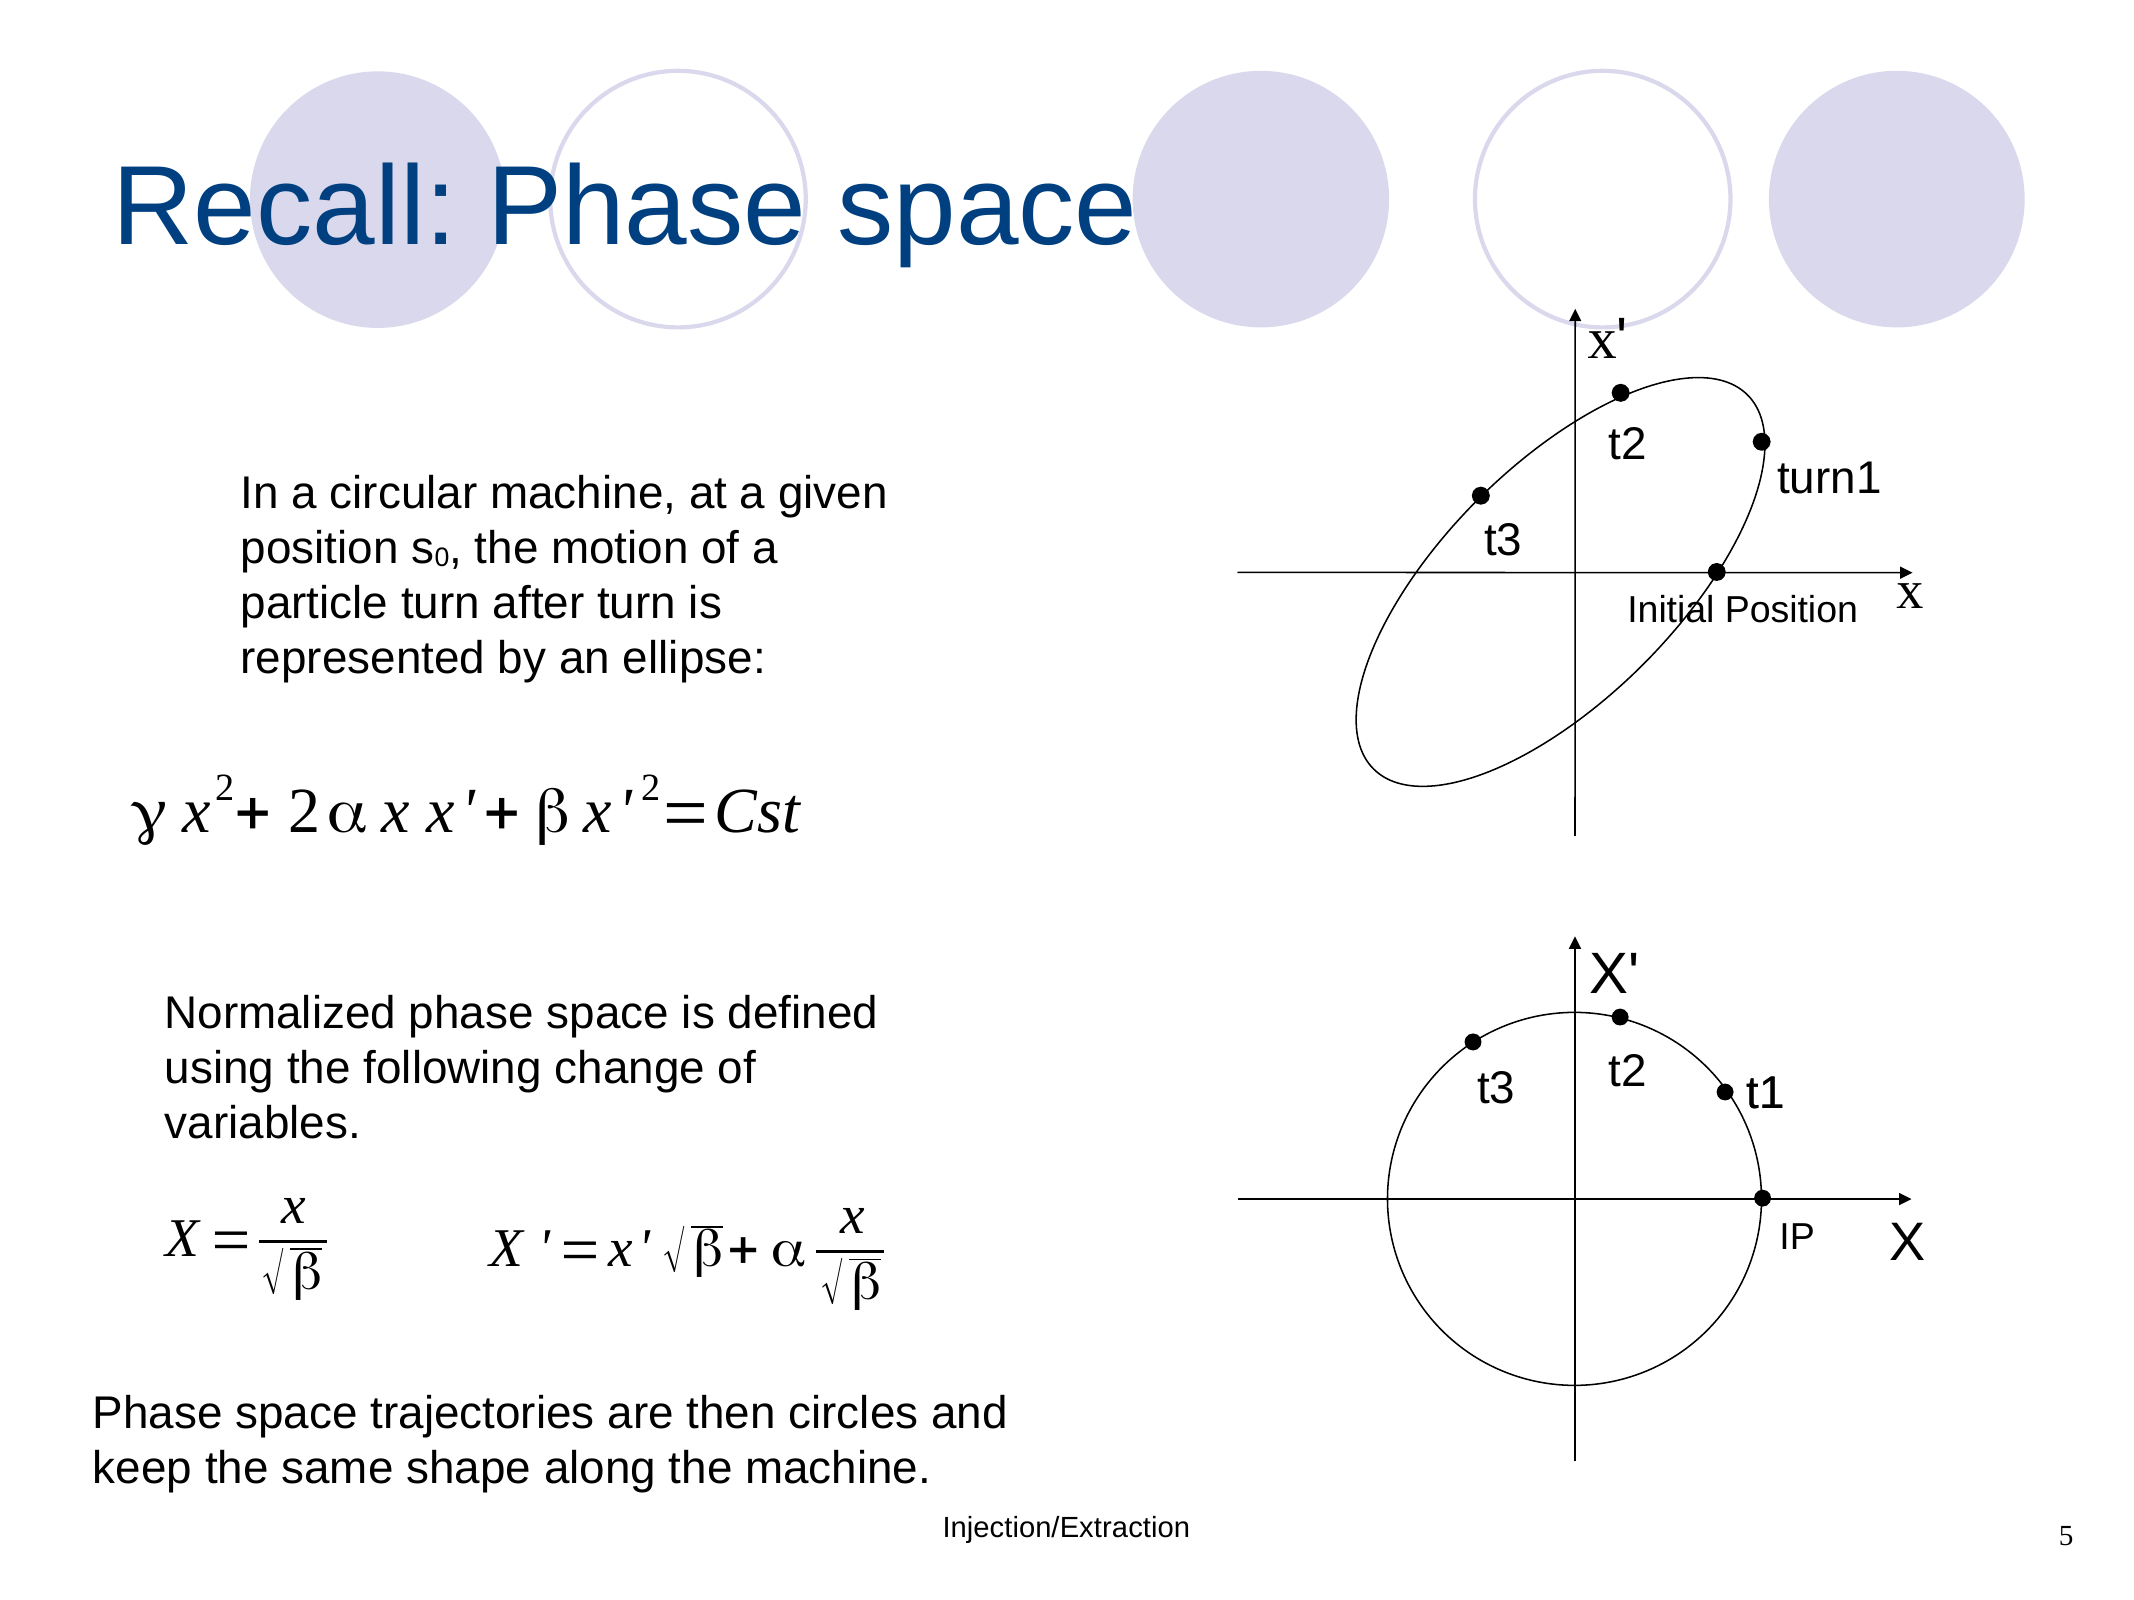

# Recall: Phase space
x'
t2
turn1
In a circular machine, at a given position s0, the motion of a particle turn after turn is represented by an ellipse:
t3
x
Initial Position
X'
t2
t3
t1
t1
X
IP
Normalized phase space is defined using the following change of variables.
Phase space trajectories are then circles and keep the same shape along the machine.
5